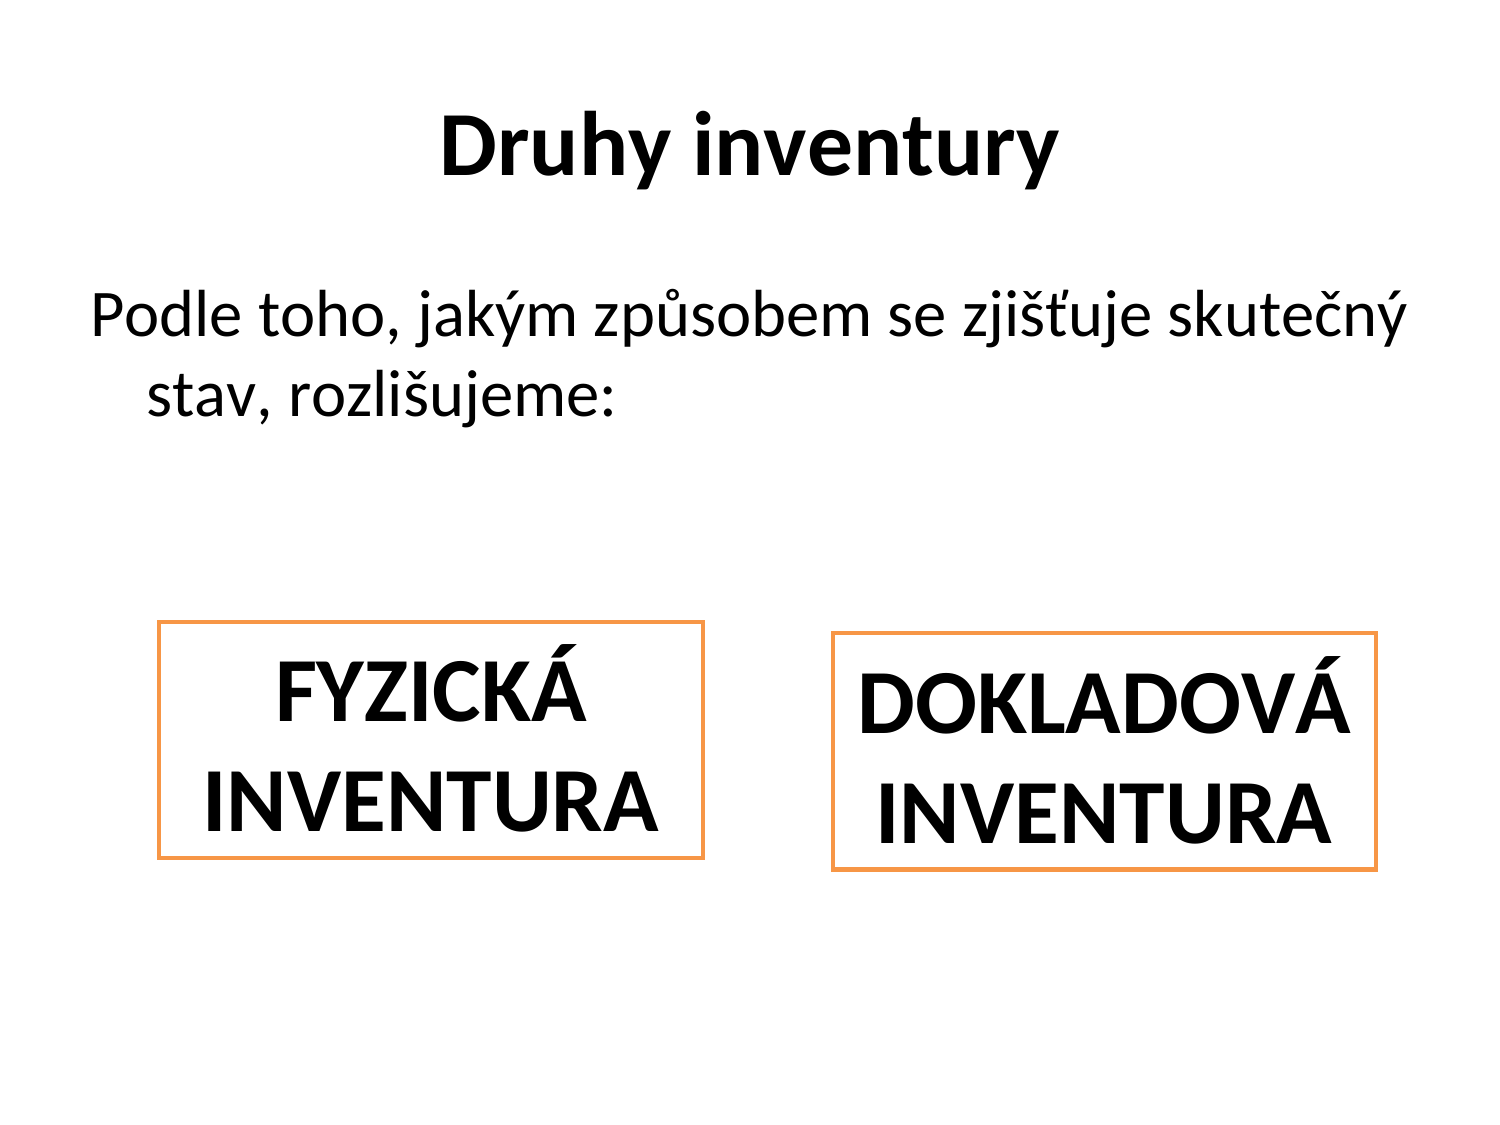

# Druhy inventury
Podle toho, jakým způsobem se zjišťuje skutečný stav, rozlišujeme:
FYZICKÁ
INVENTURA
DOKLADOVÁ INVENTURA